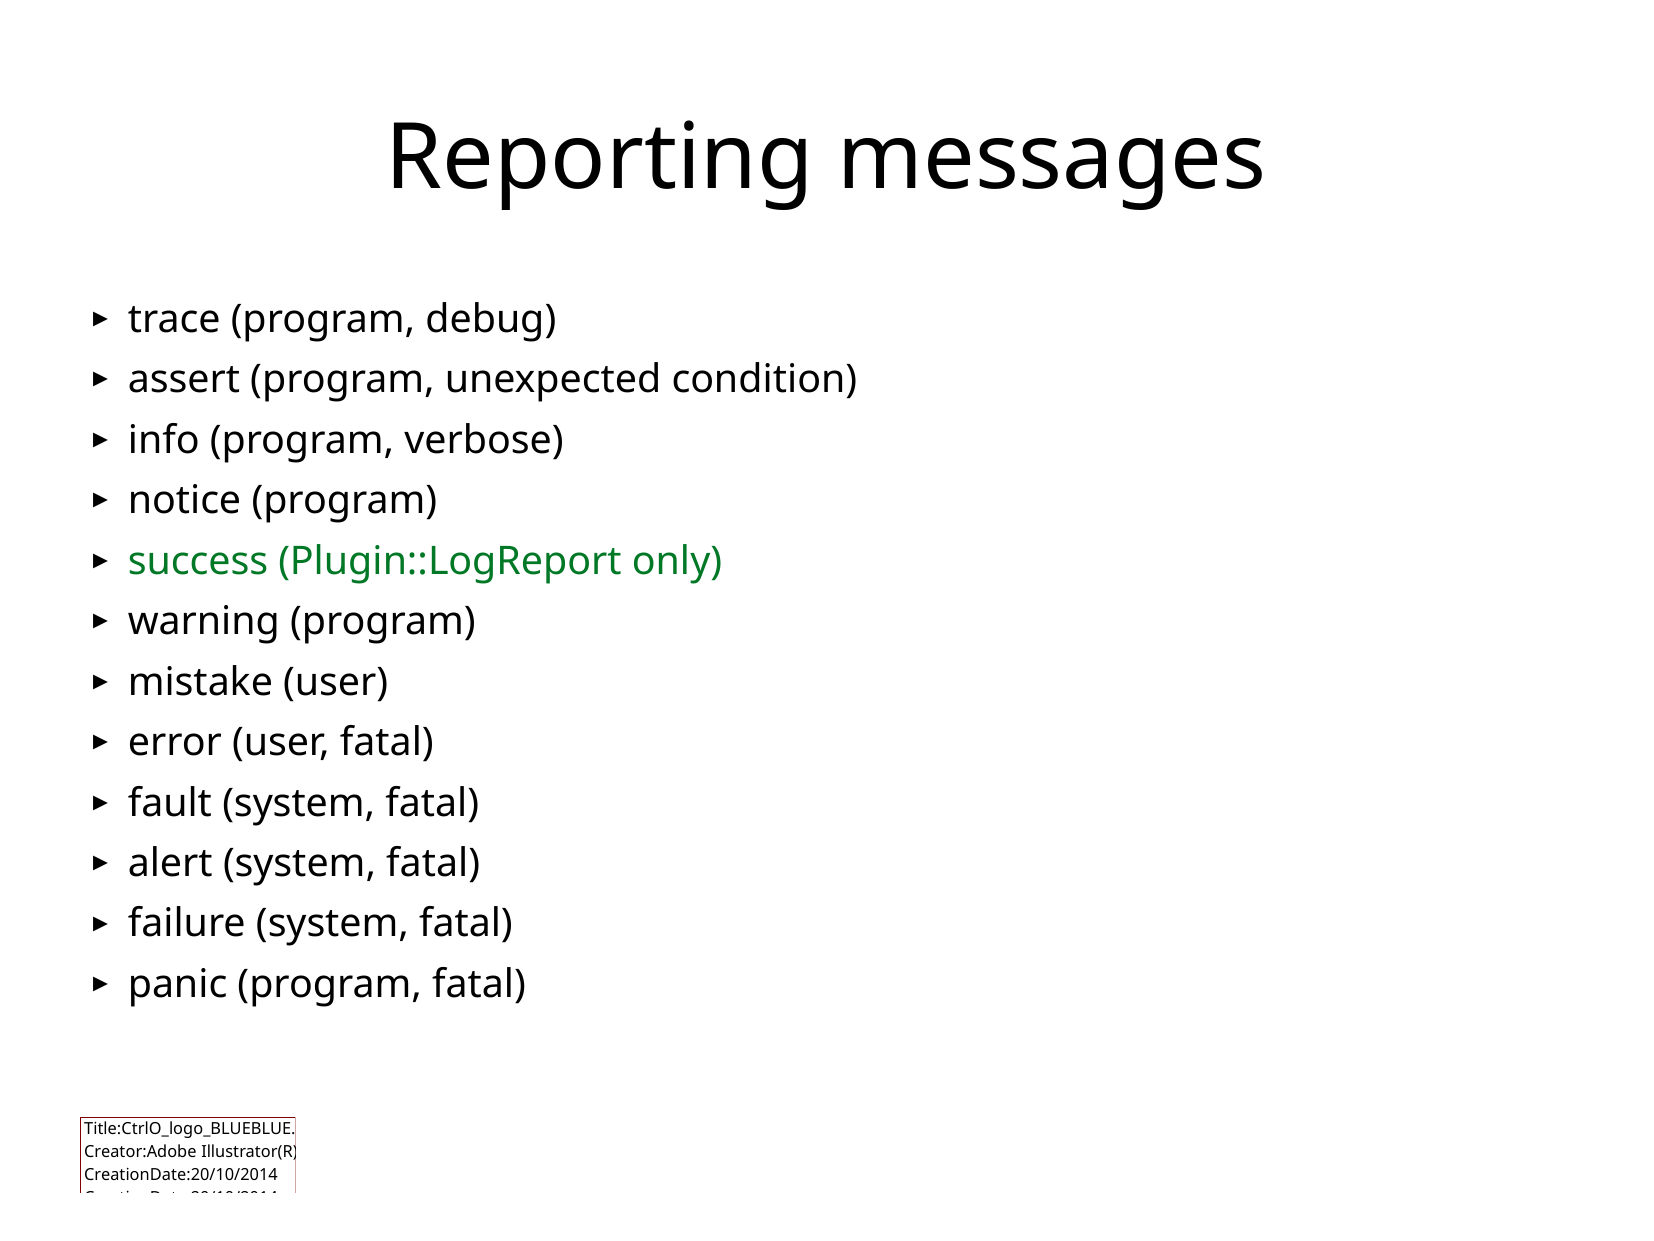

# Reporting messages
trace (program, debug)
assert (program, unexpected condition)
info (program, verbose)
notice (program)
success (Plugin::LogReport only)
warning (program)
mistake (user)
error (user, fatal)
fault (system, fatal)
alert (system, fatal)
failure (system, fatal)
panic (program, fatal)